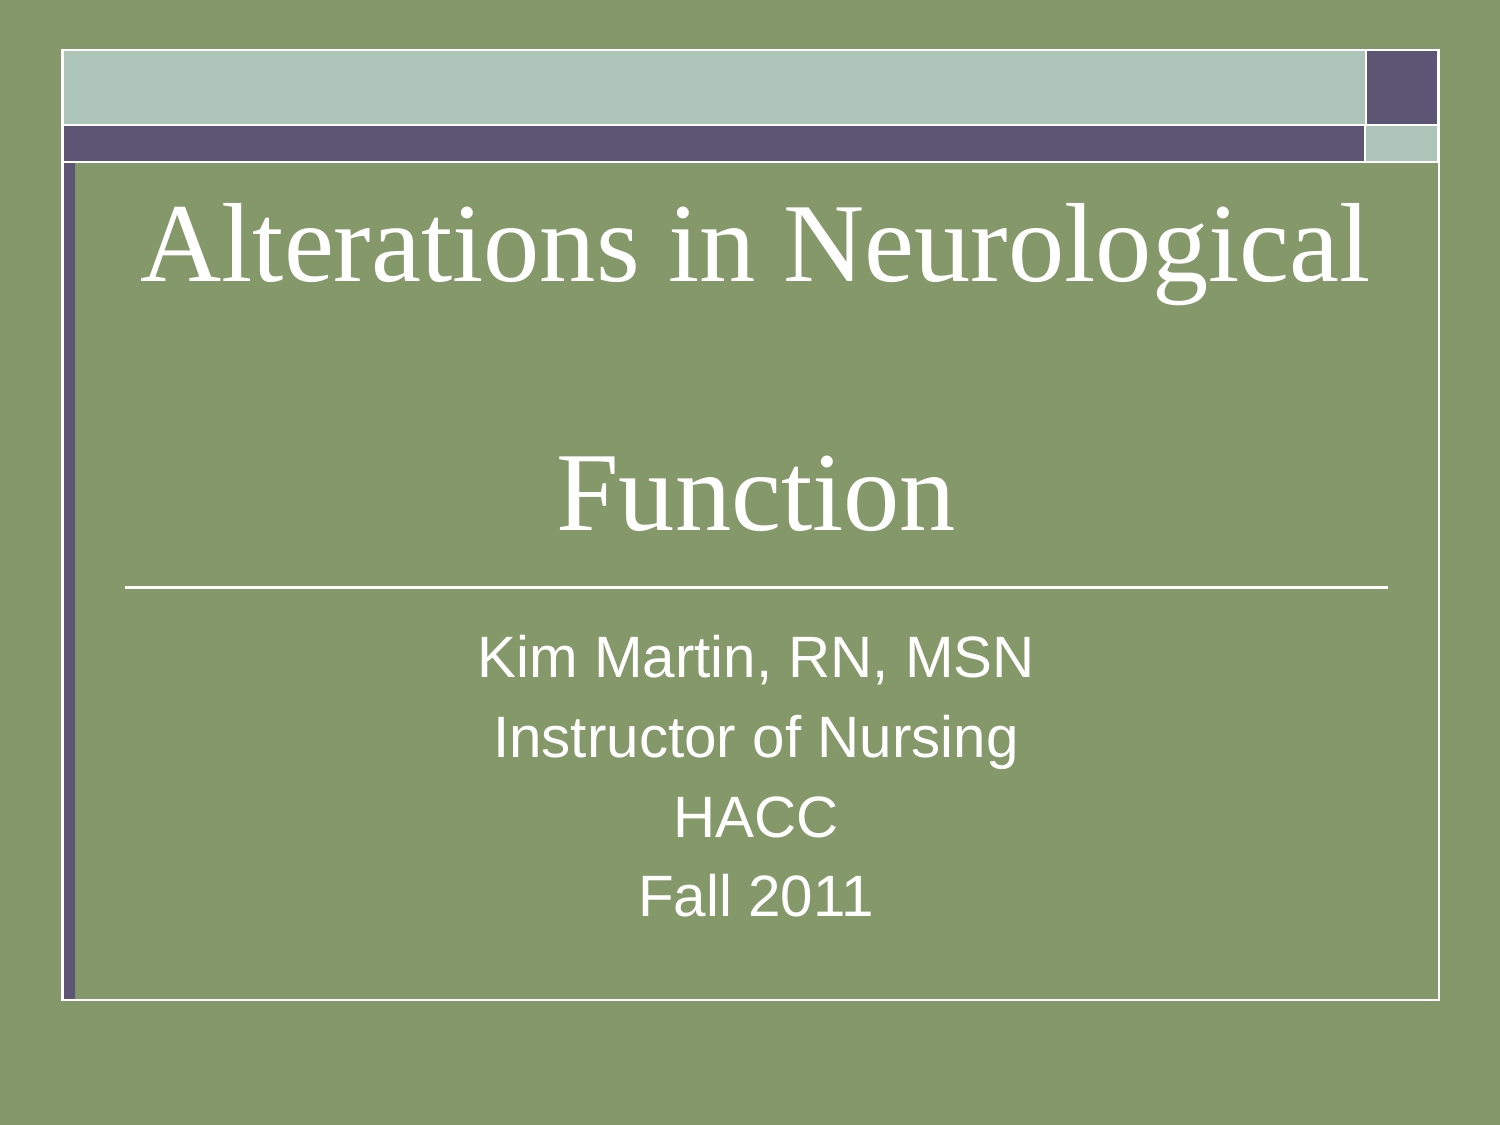

# Alterations in Neurological Function
Kim Martin, RN, MSN
Instructor of Nursing
HACC
Fall 2011